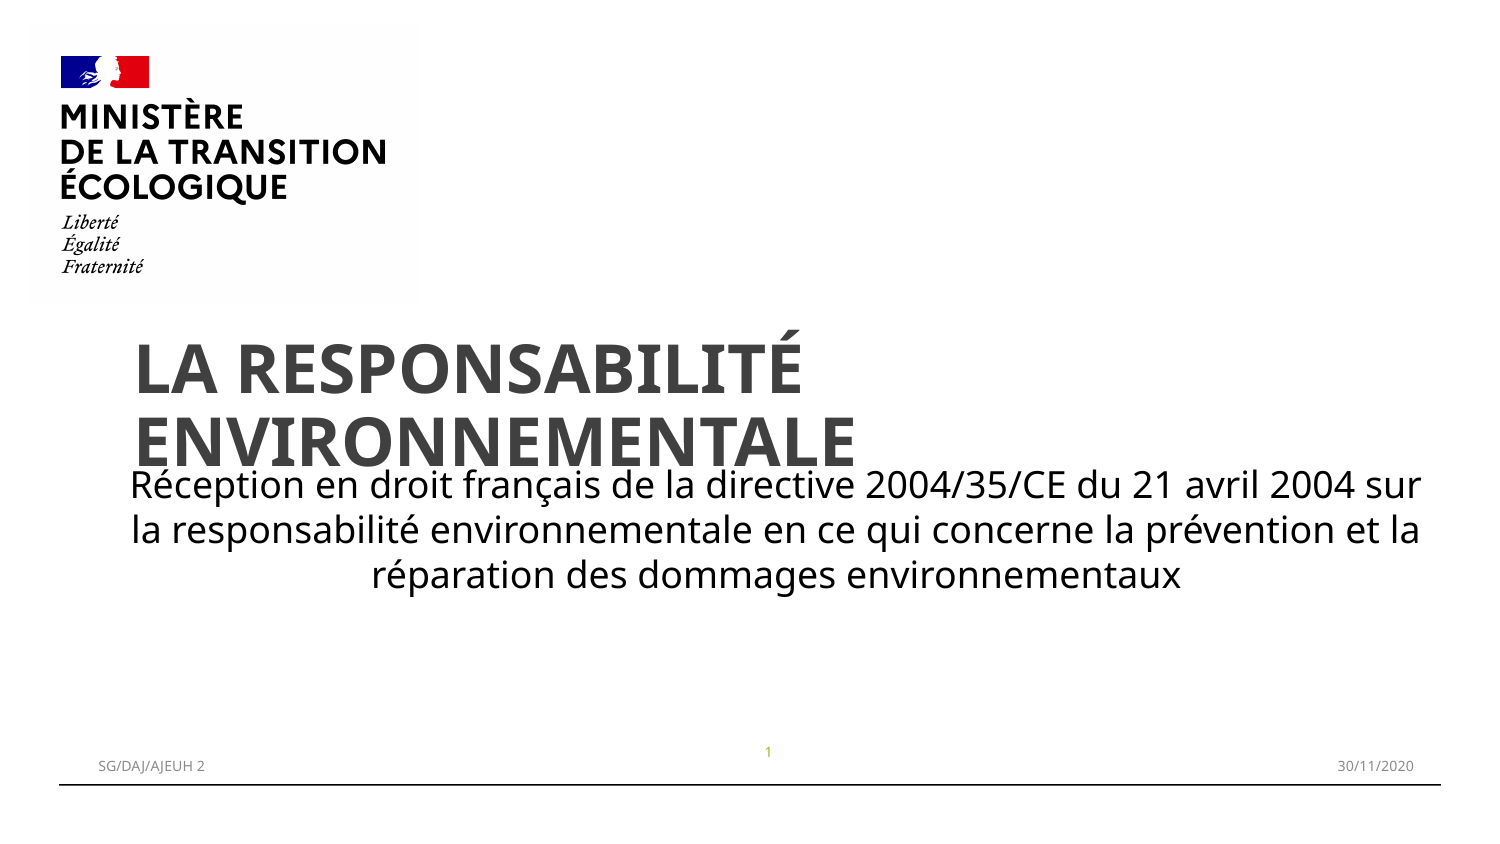

#
la responsabilité environnementale
Réception en droit français de la directive 2004/35/CE du 21 avril 2004 sur la responsabilité environnementale en ce qui concerne la prévention et la réparation des dommages environnementaux
SG/DAJ/AJEUH 2
30/11/2020